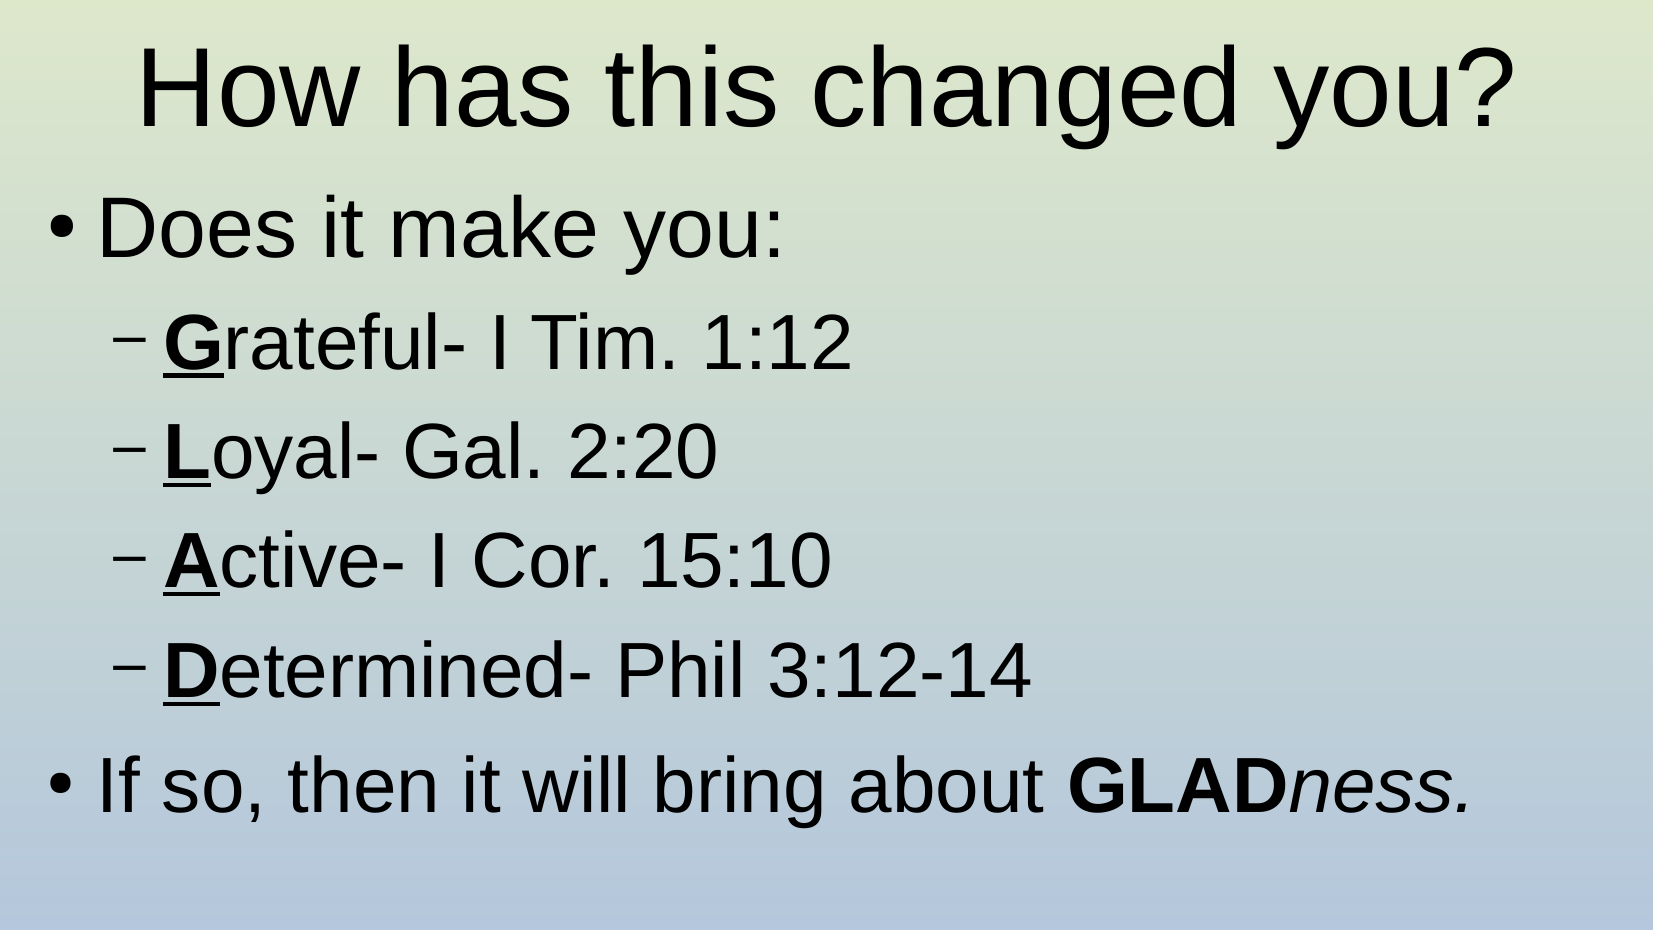

# How has this changed you?
Does it make you:
Grateful- I Tim. 1:12
Loyal- Gal. 2:20
Active- I Cor. 15:10
Determined- Phil 3:12-14
If so, then it will bring about GLADness.